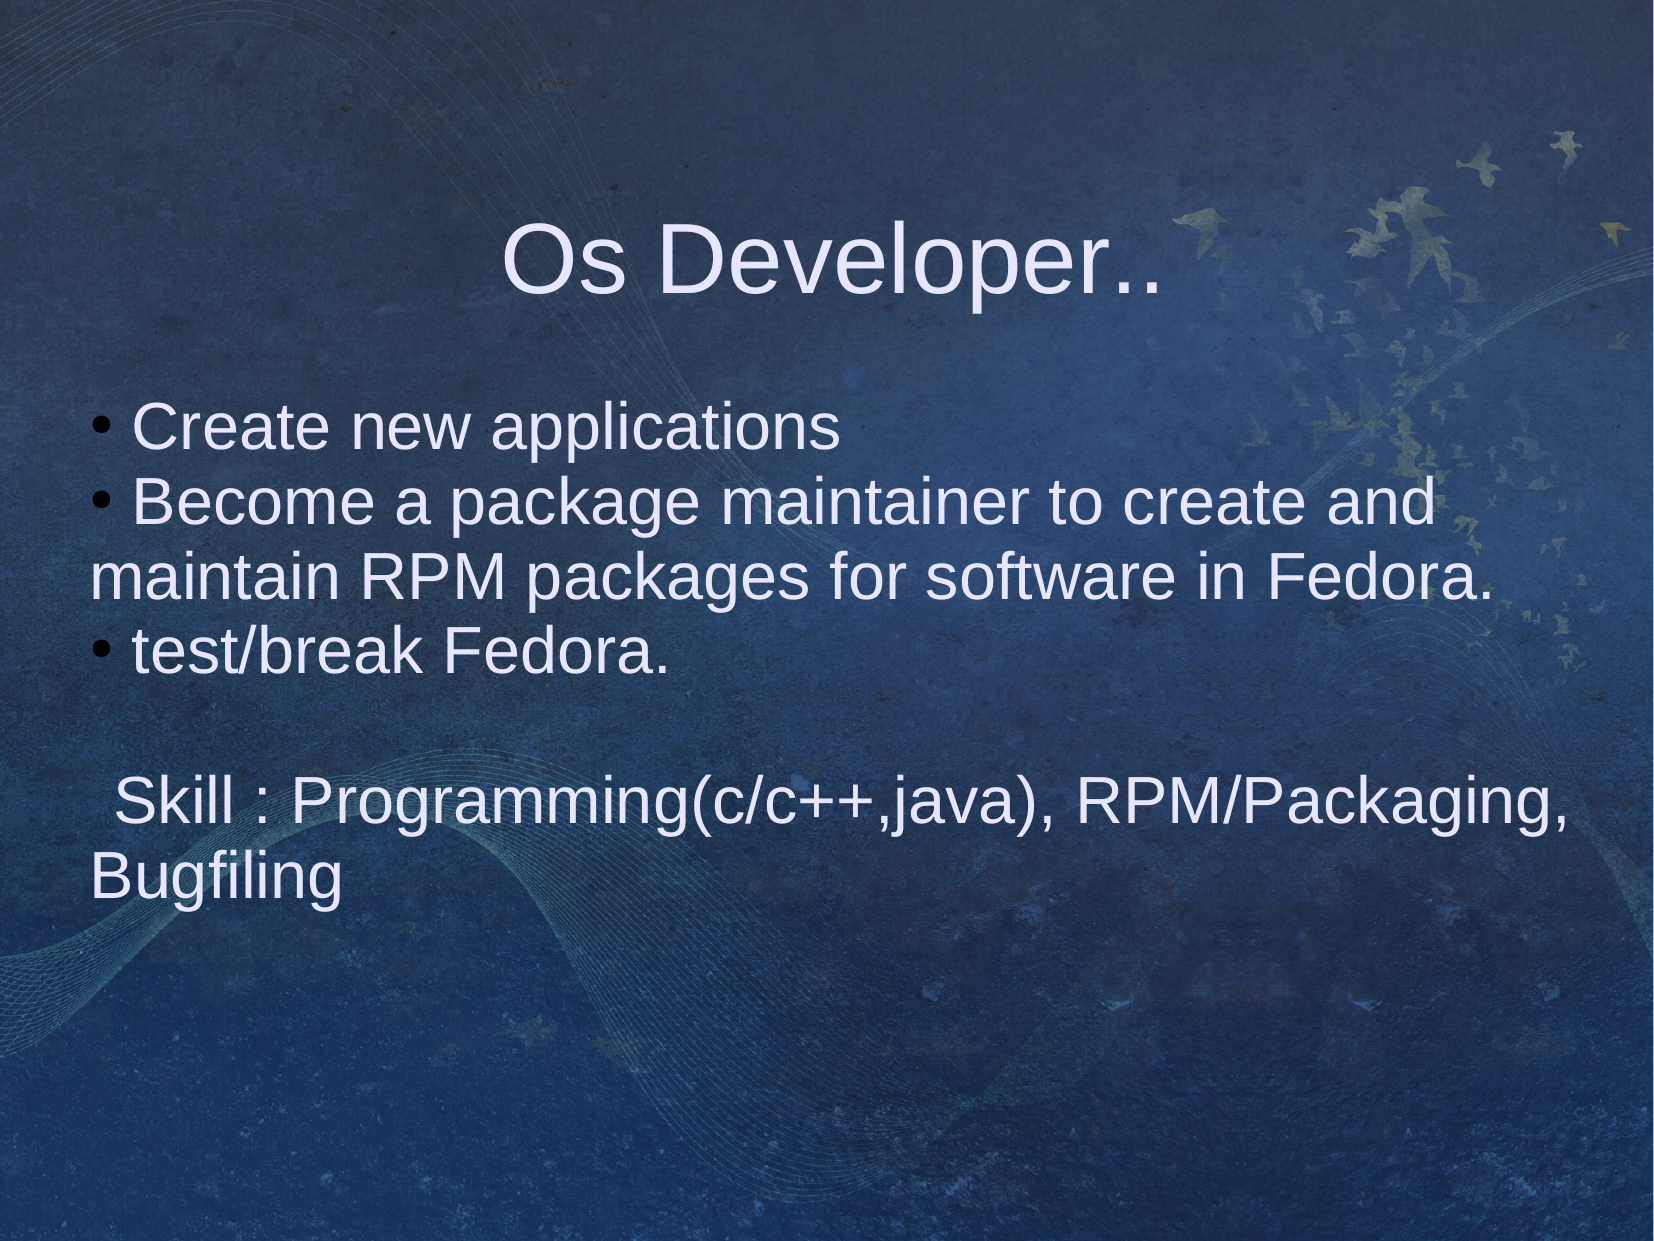

# Os Developer..
 Create new applications
 Become a package maintainer to create and maintain RPM packages for software in Fedora.
 test/break Fedora.
Skill : Programming(c/c++,java), RPM/Packaging, Bugfiling